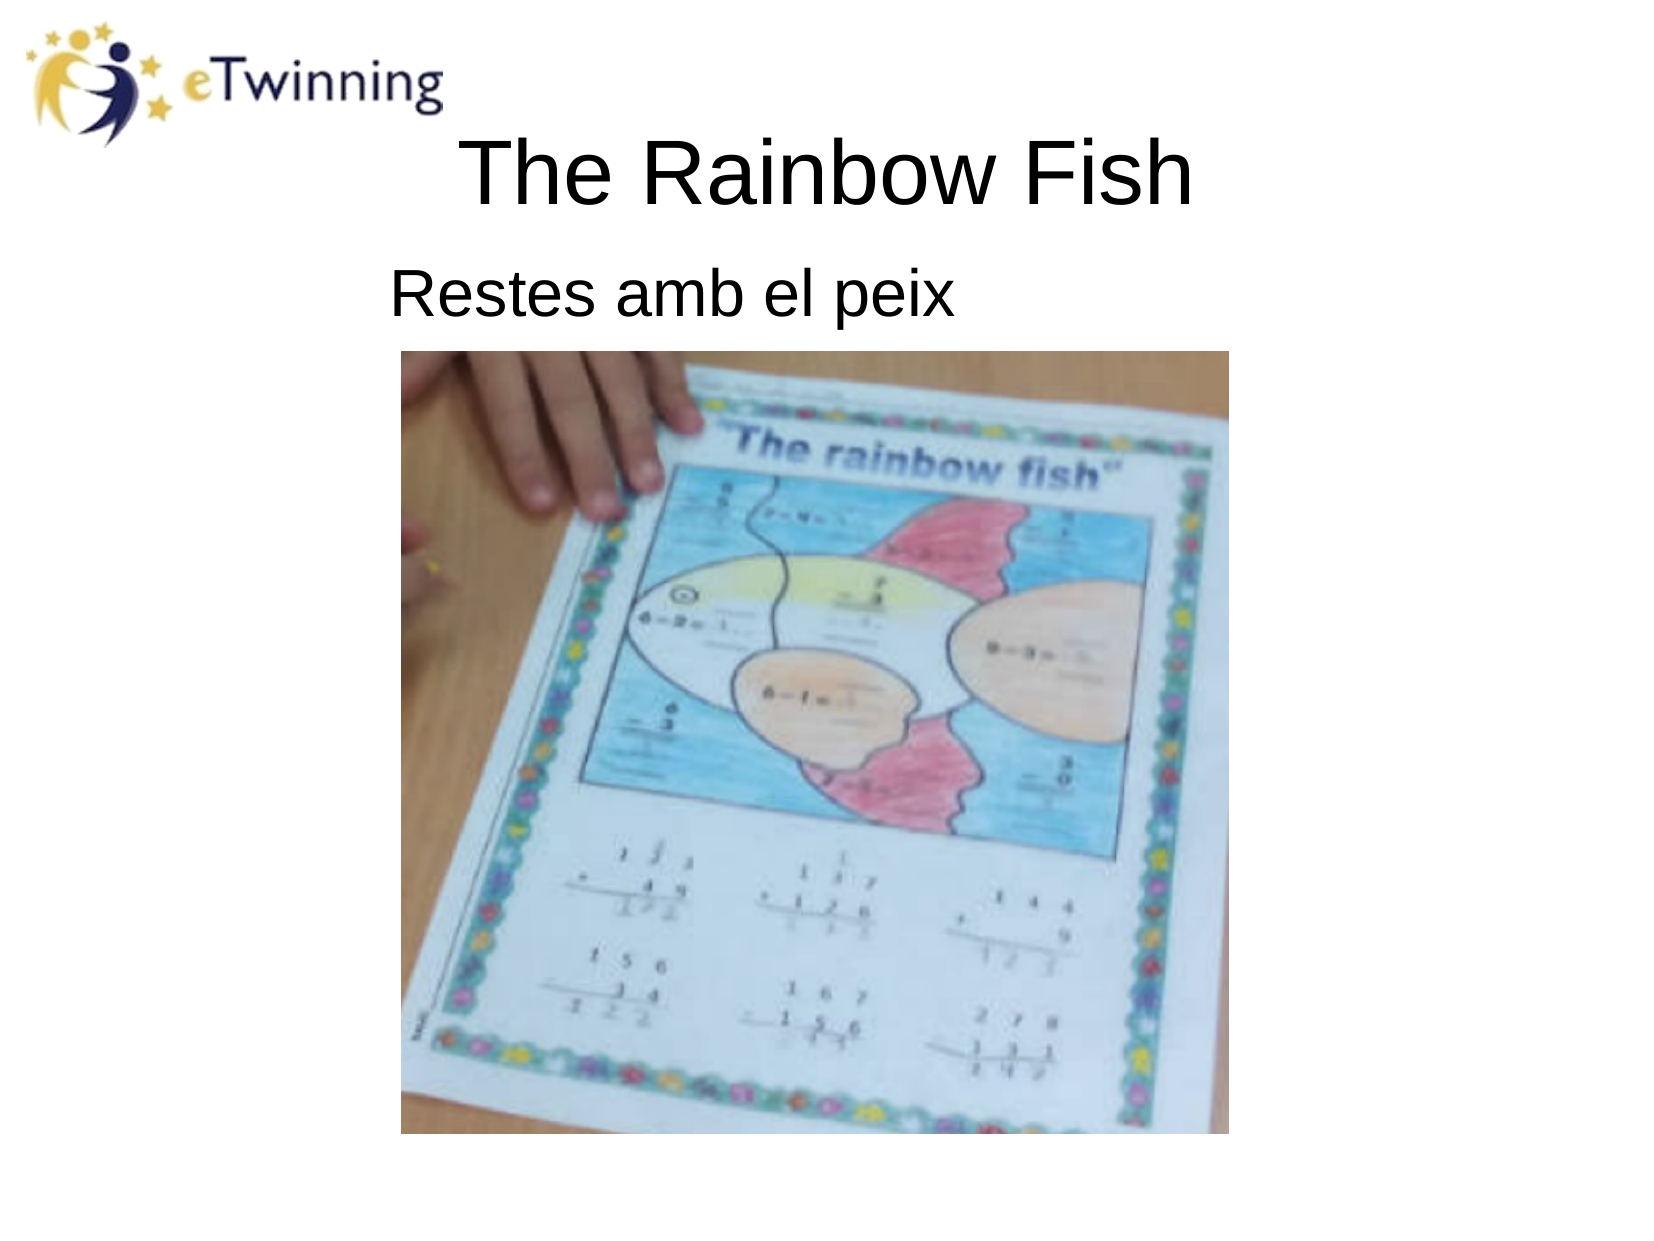

# The Rainbow Fish
Restes amb el peix